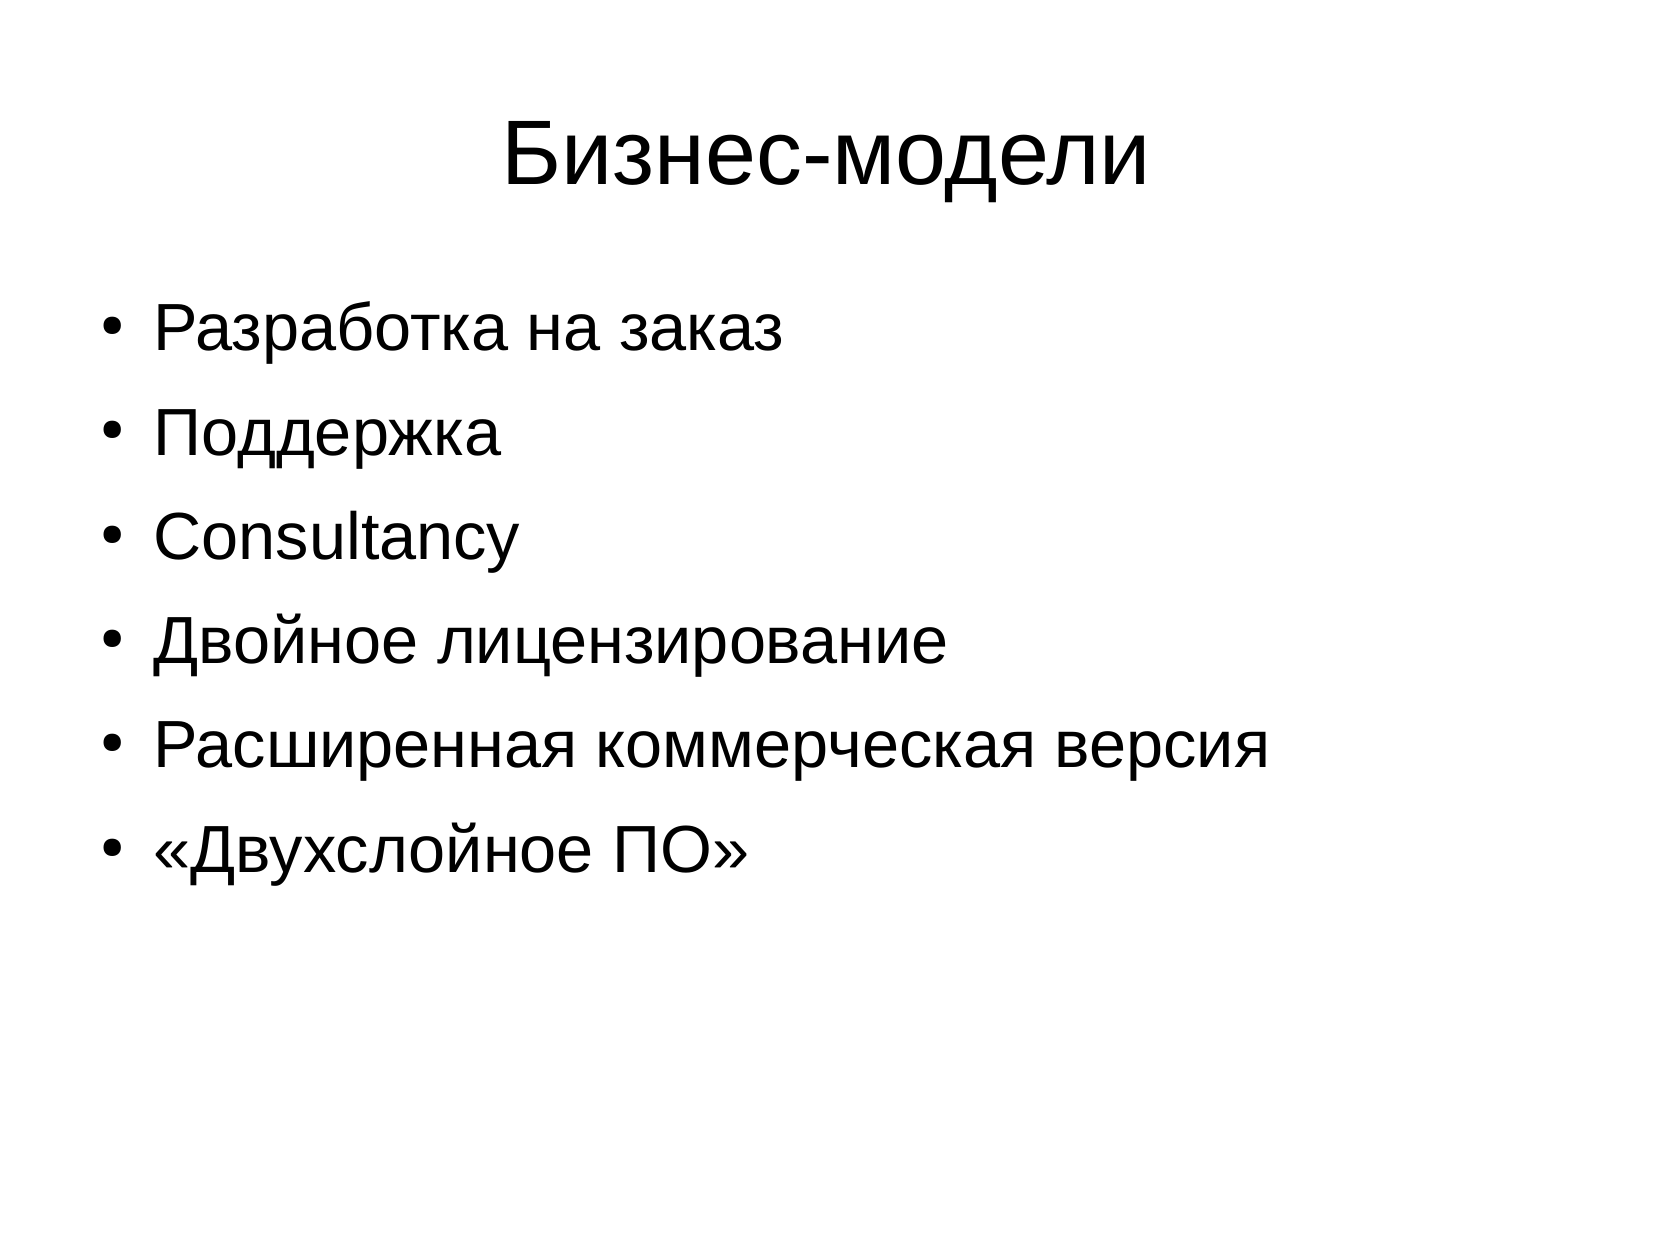

# Бизнес-модели
Разработка на заказ
Поддержка
Consultancy
Двойное лицензирование
Расширенная коммерческая версия
«Двухслойное ПО»